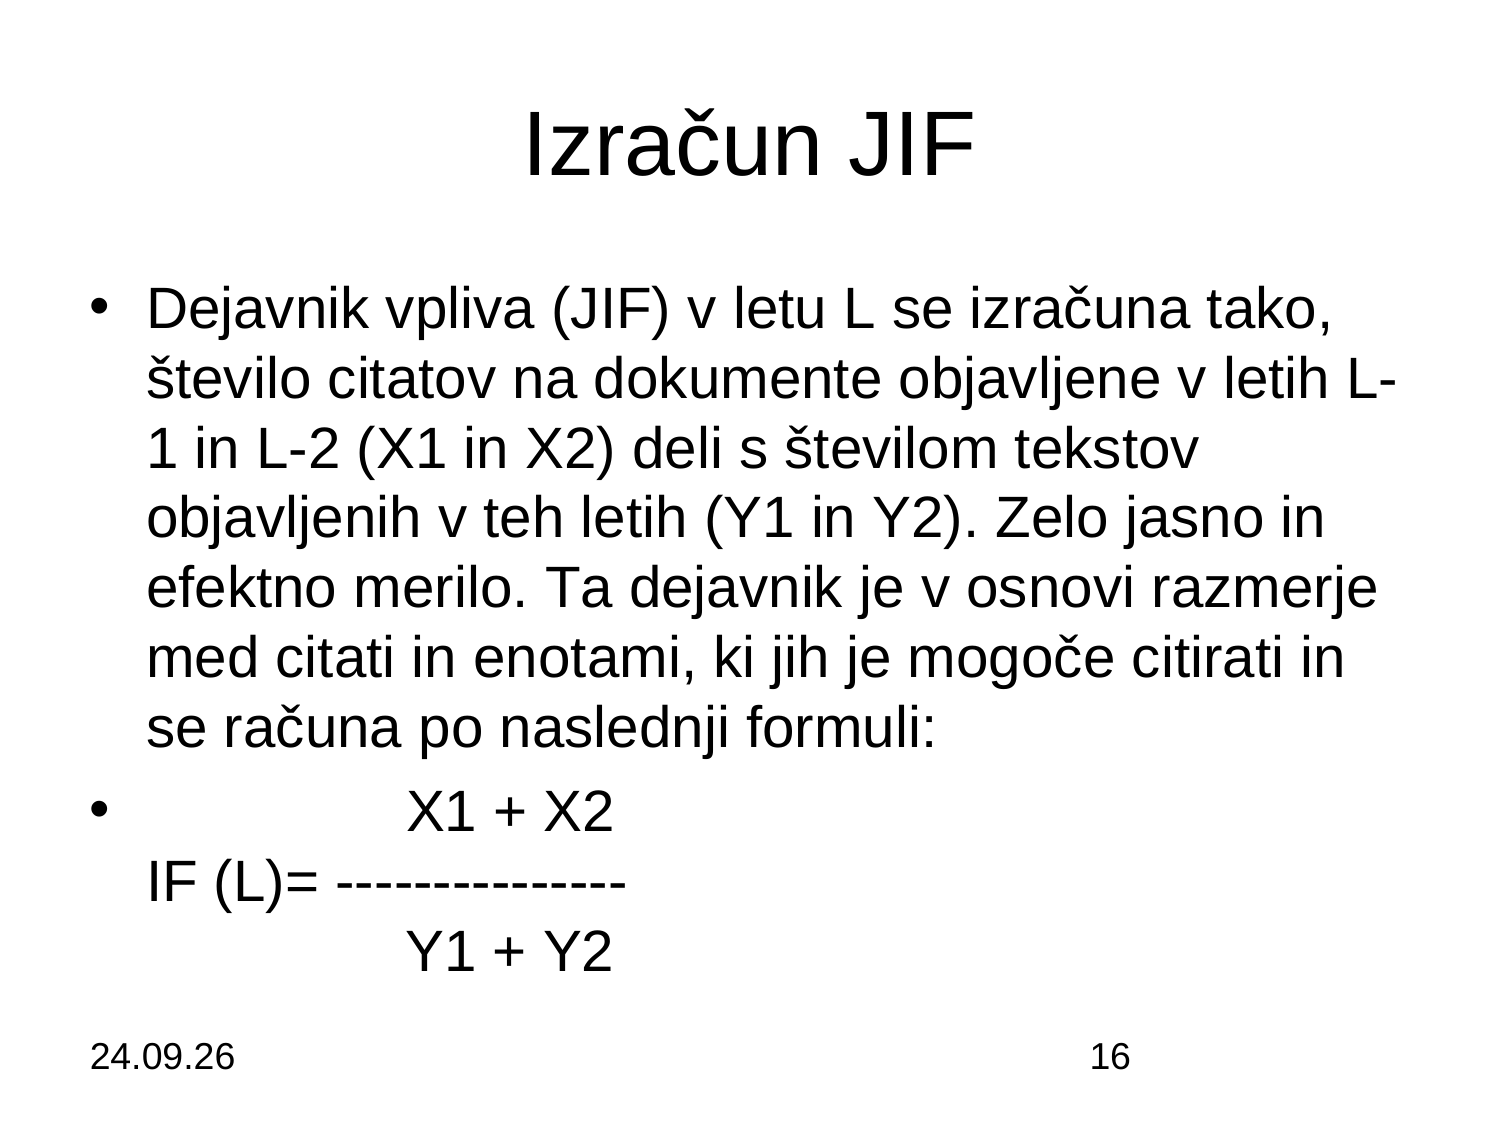

# Izračun JIF
Dejavnik vpliva (JIF) v letu L se izračuna tako, število citatov na dokumente objavljene v letih L-1 in L-2 (X1 in X2) deli s številom tekstov objavljenih v teh letih (Y1 in Y2). Zelo jasno in efektno merilo. Ta dejavnik je v osnovi razmerje med citati in enotami, ki jih je mogoče citirati in se računa po naslednji formuli:
                X1 + X2
IF (L)= ---------------
                Y1 + Y2
16